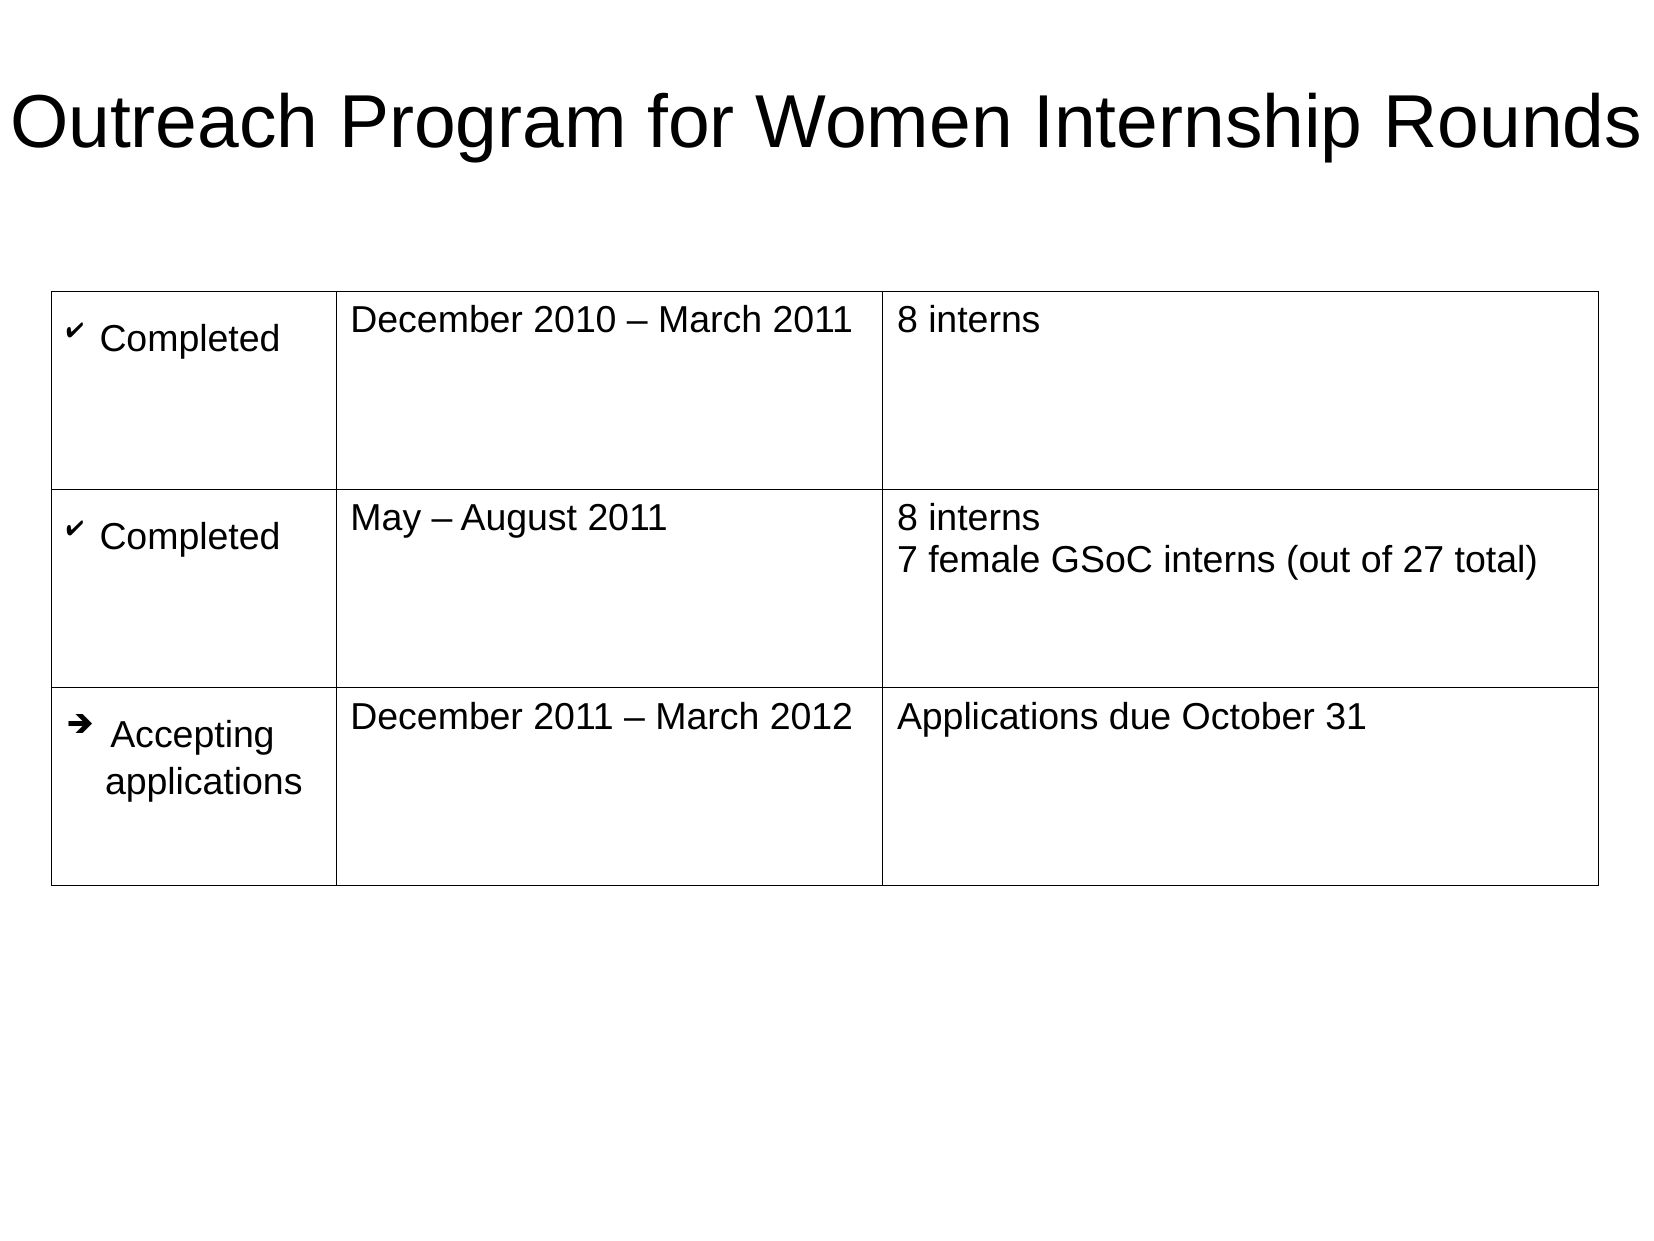

# Outreach Program for Women Internship Rounds
| Completed | December 2010 – March 2011 | 8 interns |
| --- | --- | --- |
| Completed | May – August 2011 | 8 interns 7 female GSoC interns (out of 27 total) |
| Accepting applications | December 2011 – March 2012 | Applications due October 31 |